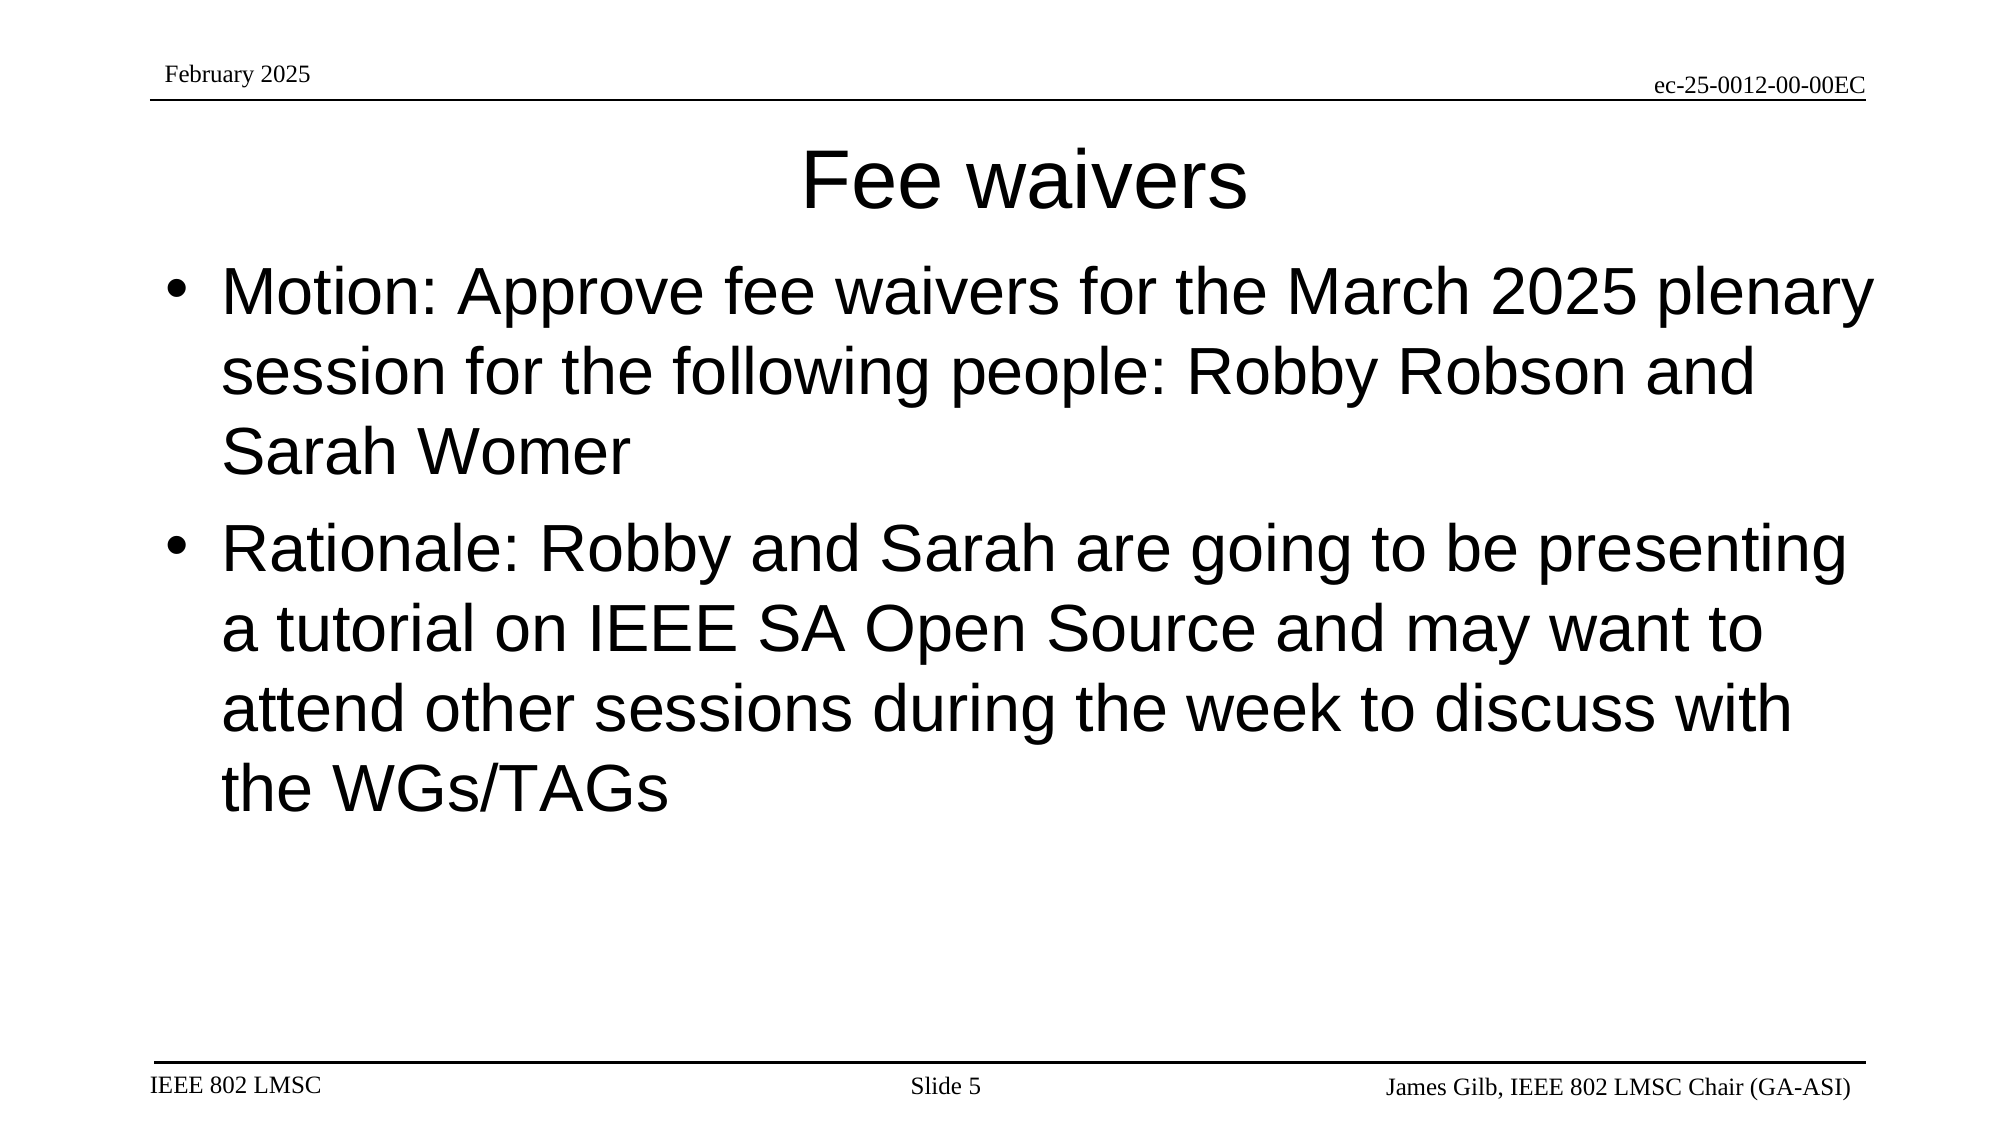

# Fee waivers
Motion: Approve fee waivers for the March 2025 plenary session for the following people: Robby Robson and Sarah Womer
Rationale: Robby and Sarah are going to be presenting a tutorial on IEEE SA Open Source and may want to attend other sessions during the week to discuss with the WGs/TAGs
5